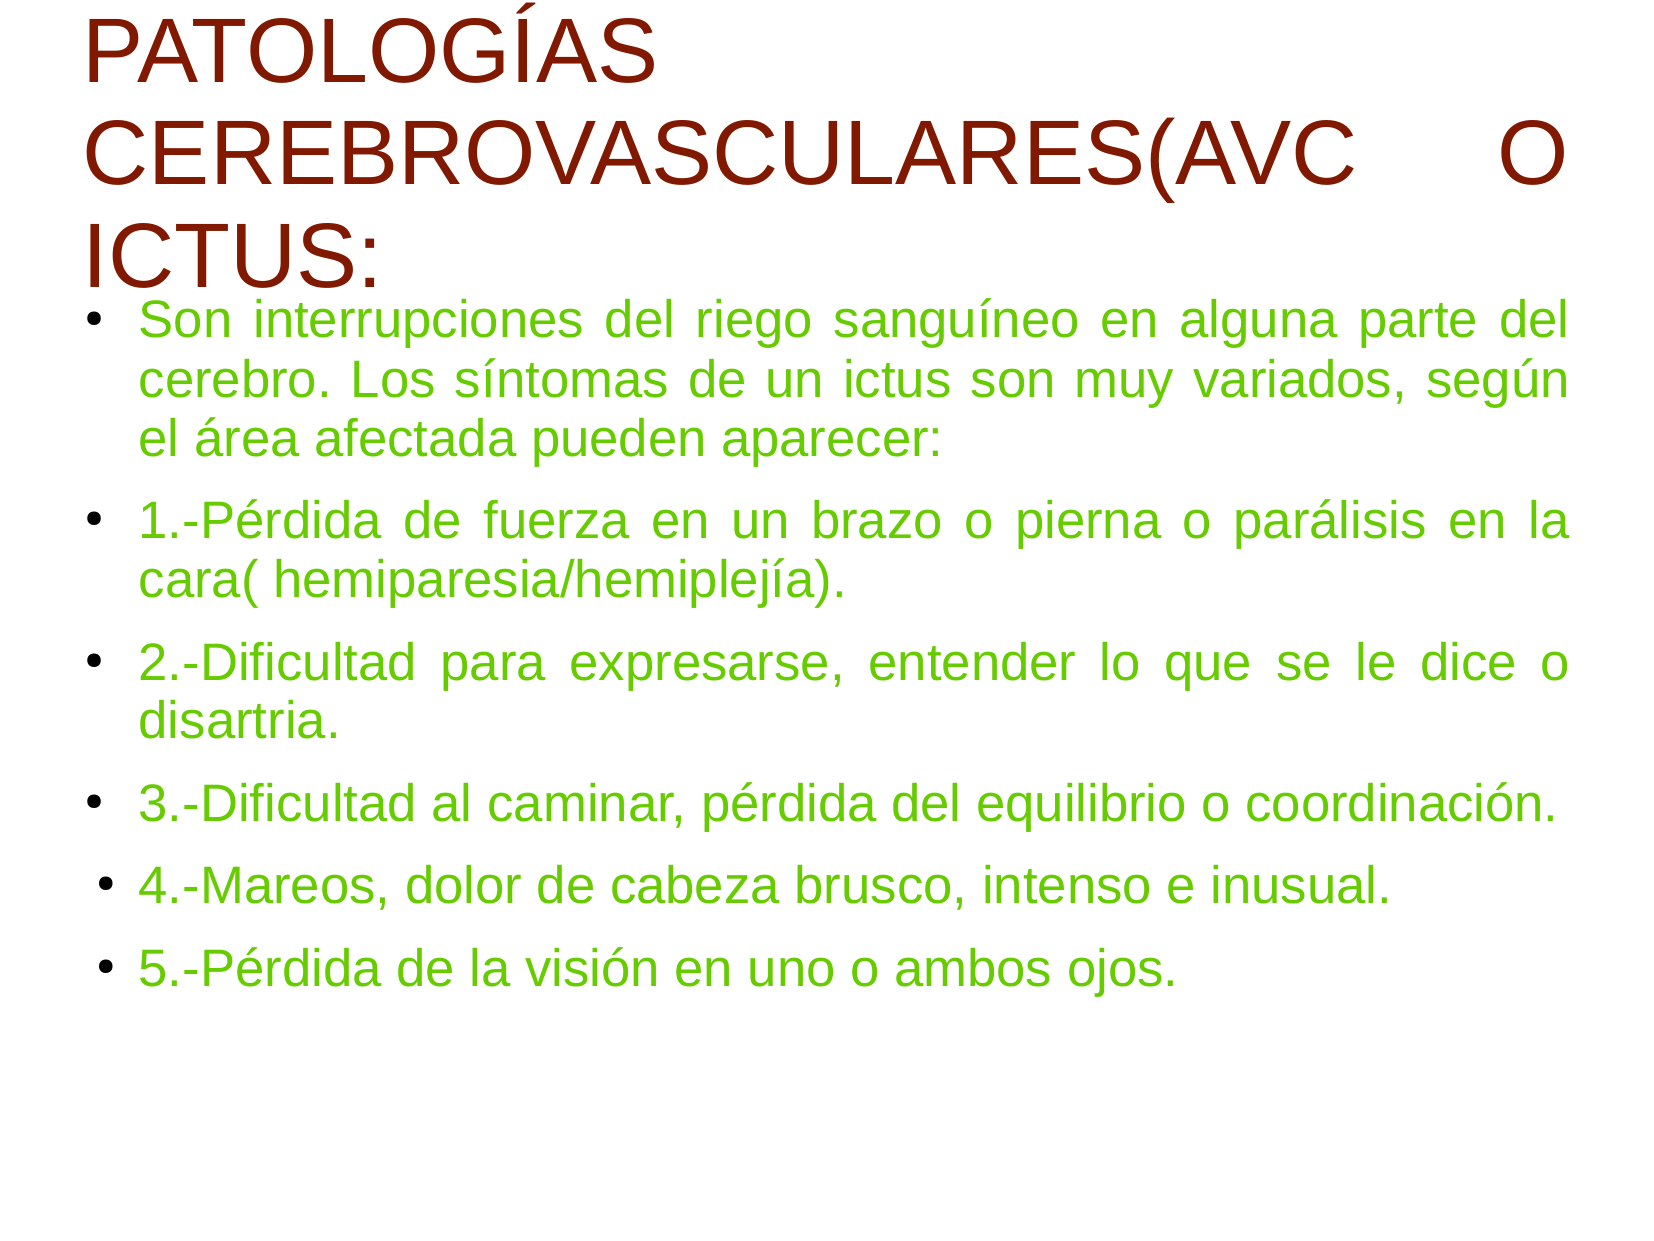

# PATOLOGÍAS CEREBROVASCULARES(AVC O ICTUS:
Son interrupciones del riego sanguíneo en alguna parte del cerebro. Los síntomas de un ictus son muy variados, según el área afectada pueden aparecer:
1.-Pérdida de fuerza en un brazo o pierna o parálisis en la cara( hemiparesia/hemiplejía).
2.-Dificultad para expresarse, entender lo que se le dice o disartria.
3.-Dificultad al caminar, pérdida del equilibrio o coordinación.
4.-Mareos, dolor de cabeza brusco, intenso e inusual.
5.-Pérdida de la visión en uno o ambos ojos.